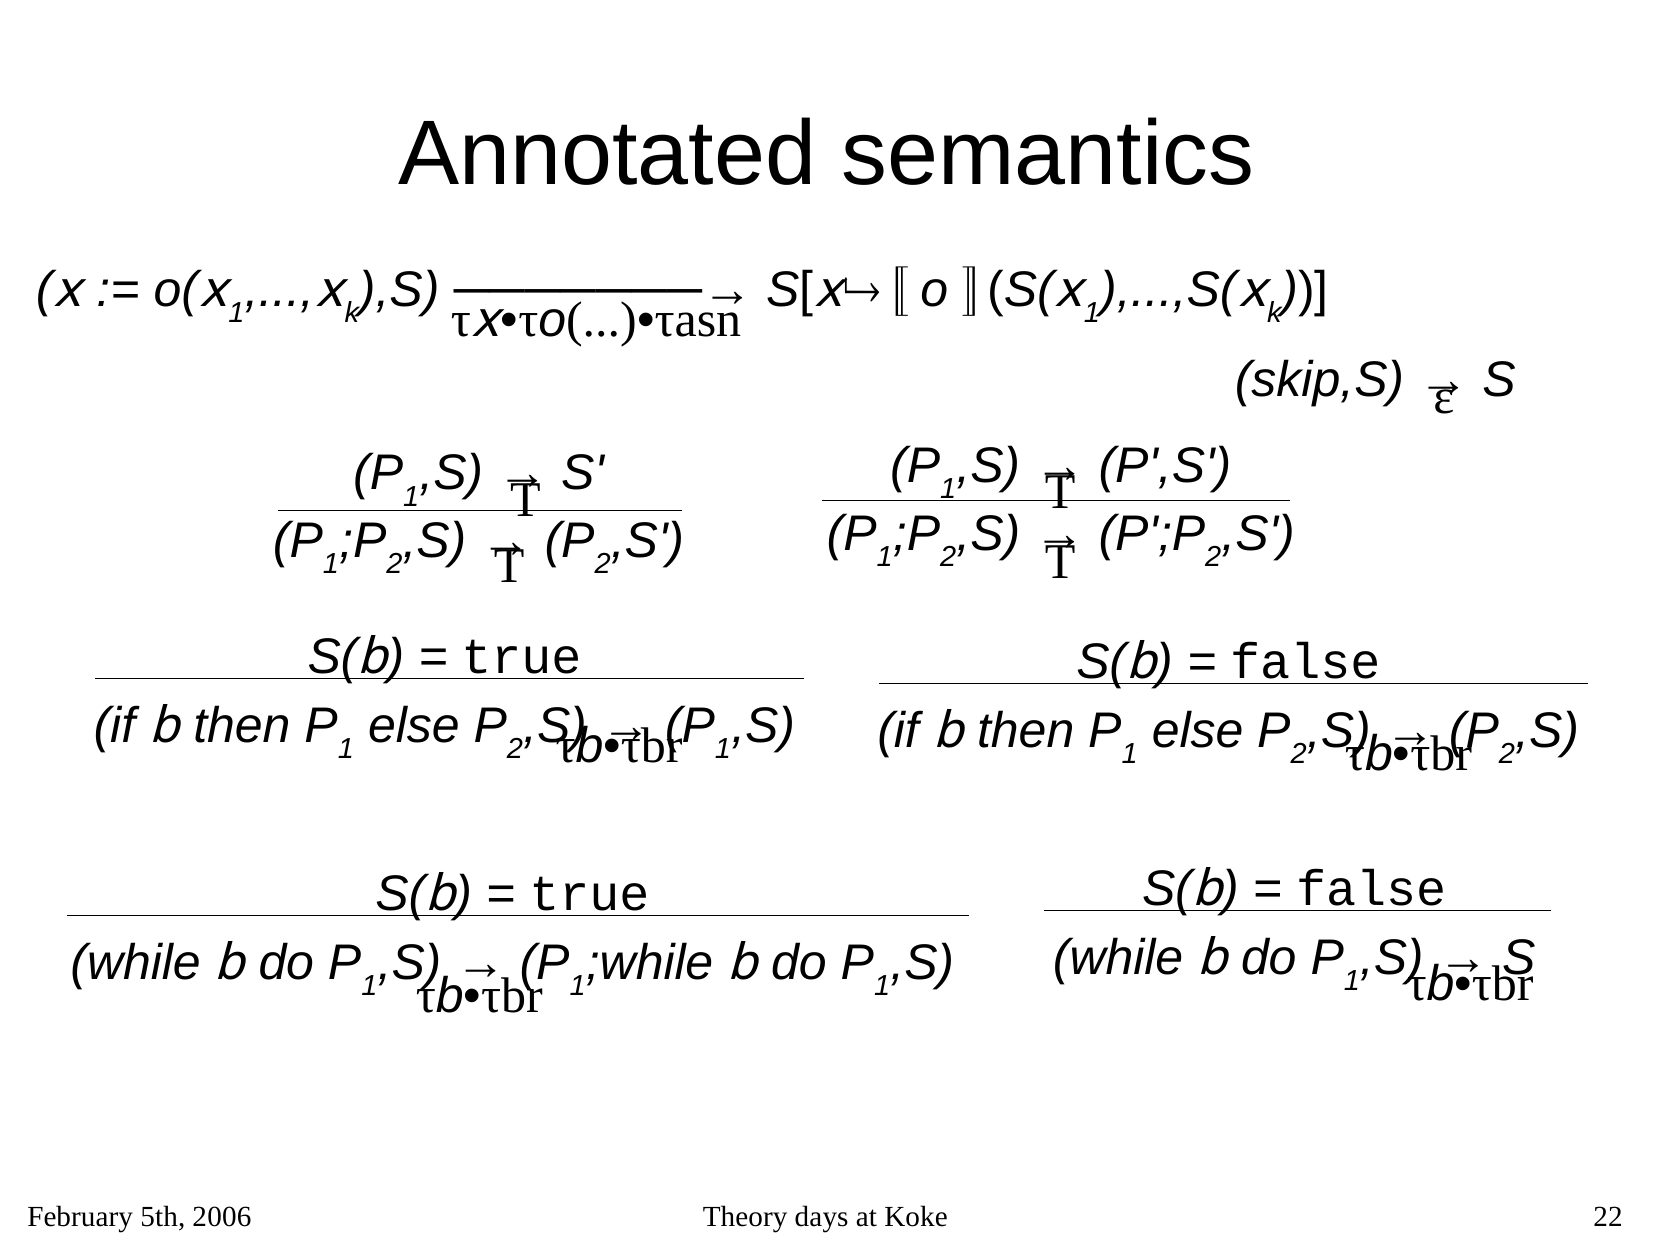

# Annotated semantics
(x := o(x1,...,xk),S) ───────→ S[x↳〚o〛(S(x1),...,S(xk))]
τx•τo(...)•τasn
(skip,S) → S
ε
(P1,S) → (P',S')
(P1;P2,S) → (P';P2,S')
(P1,S) → S'
(P1;P2,S) → (P2,S')
T
T
T
T
S(b) = true
(if b then P1 else P2,S) → (P1,S)
S(b) = false
(if b then P1 else P2,S) → (P2,S)
τb•τbr
τb•τbr
S(b) = false
(while b do P1,S) → S
S(b) = true
(while b do P1,S) → (P1;while b do P1,S)
τb•τbr
τb•τbr
February 5th, 2006
Theory days at Koke
22